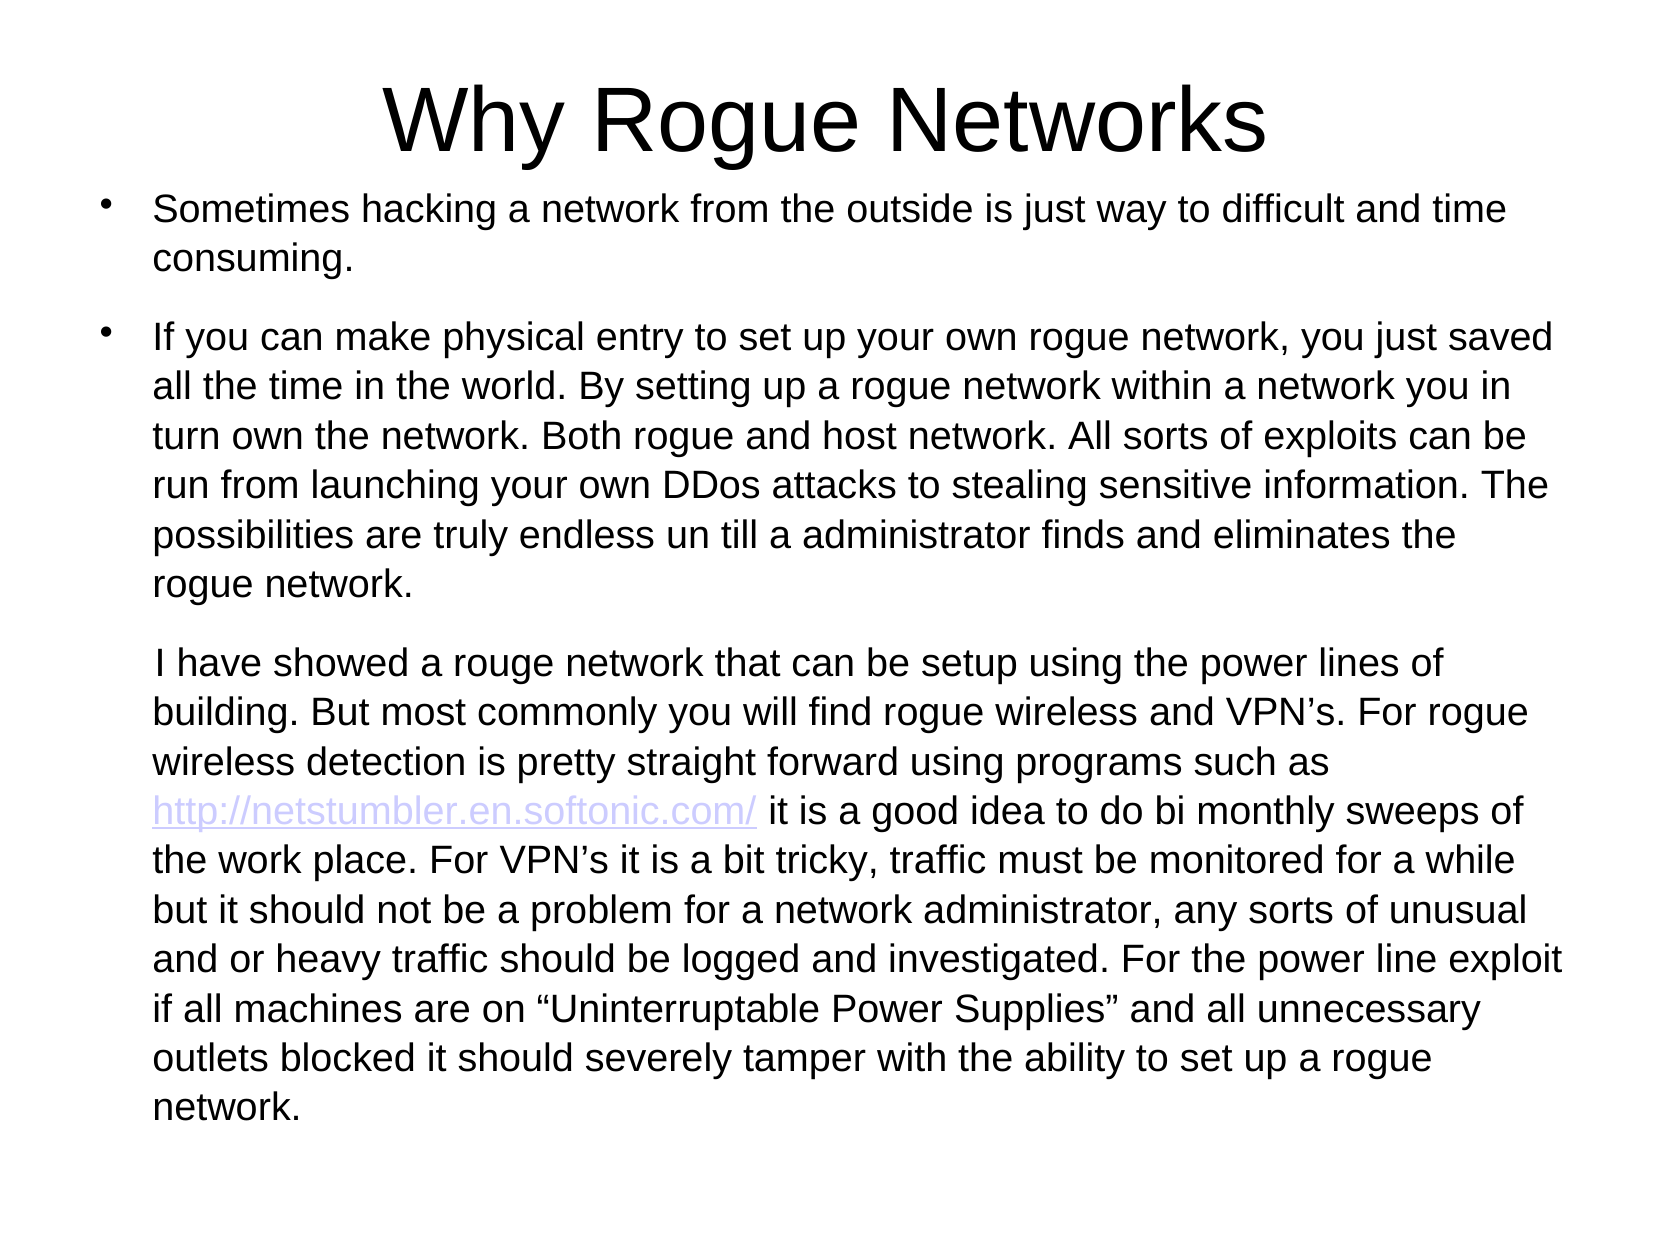

Why Rogue Networks
Sometimes hacking a network from the outside is just way to difficult and time consuming.
If you can make physical entry to set up your own rogue network, you just saved all the time in the world. By setting up a rogue network within a network you in turn own the network. Both rogue and host network. All sorts of exploits can be run from launching your own DDos attacks to stealing sensitive information. The possibilities are truly endless un till a administrator finds and eliminates the rogue network.
 I have showed a rouge network that can be setup using the power lines of building. But most commonly you will find rogue wireless and VPN’s. For rogue wireless detection is pretty straight forward using programs such as http://netstumbler.en.softonic.com/ it is a good idea to do bi monthly sweeps of the work place. For VPN’s it is a bit tricky, traffic must be monitored for a while but it should not be a problem for a network administrator, any sorts of unusual and or heavy traffic should be logged and investigated. For the power line exploit if all machines are on “Uninterruptable Power Supplies” and all unnecessary outlets blocked it should severely tamper with the ability to set up a rogue network.